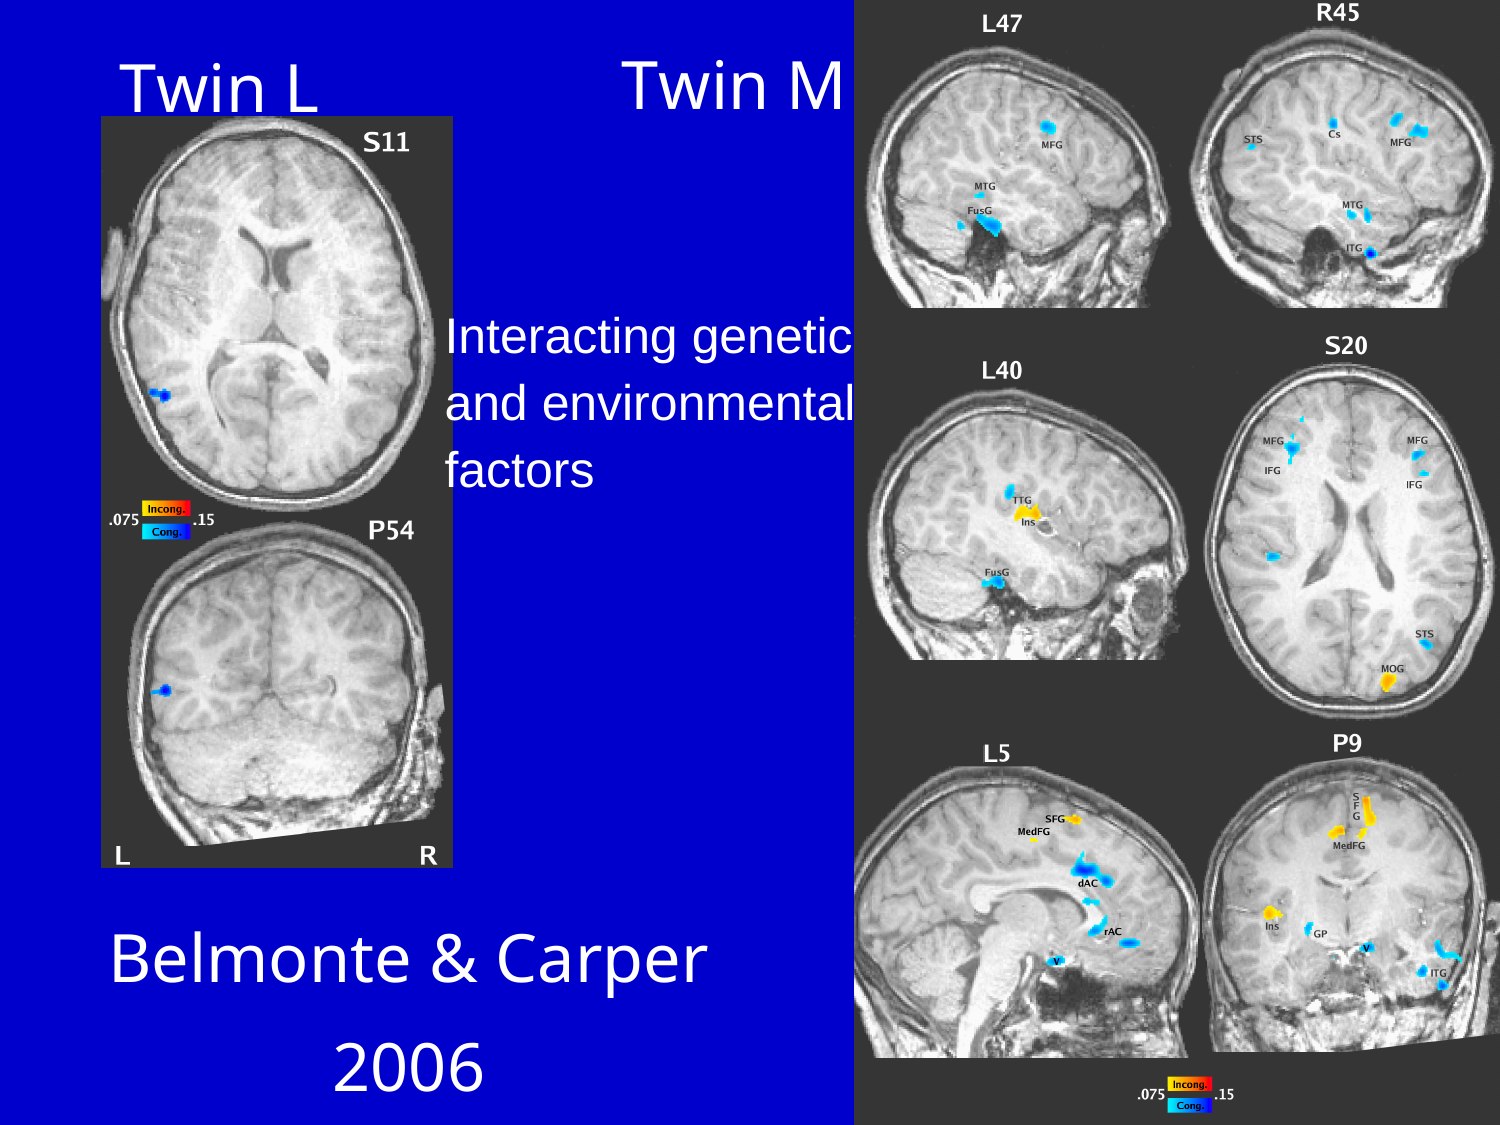

Twin M
Twin L
Interacting genetic
and environmental
factors
Belmonte & Carper 2006